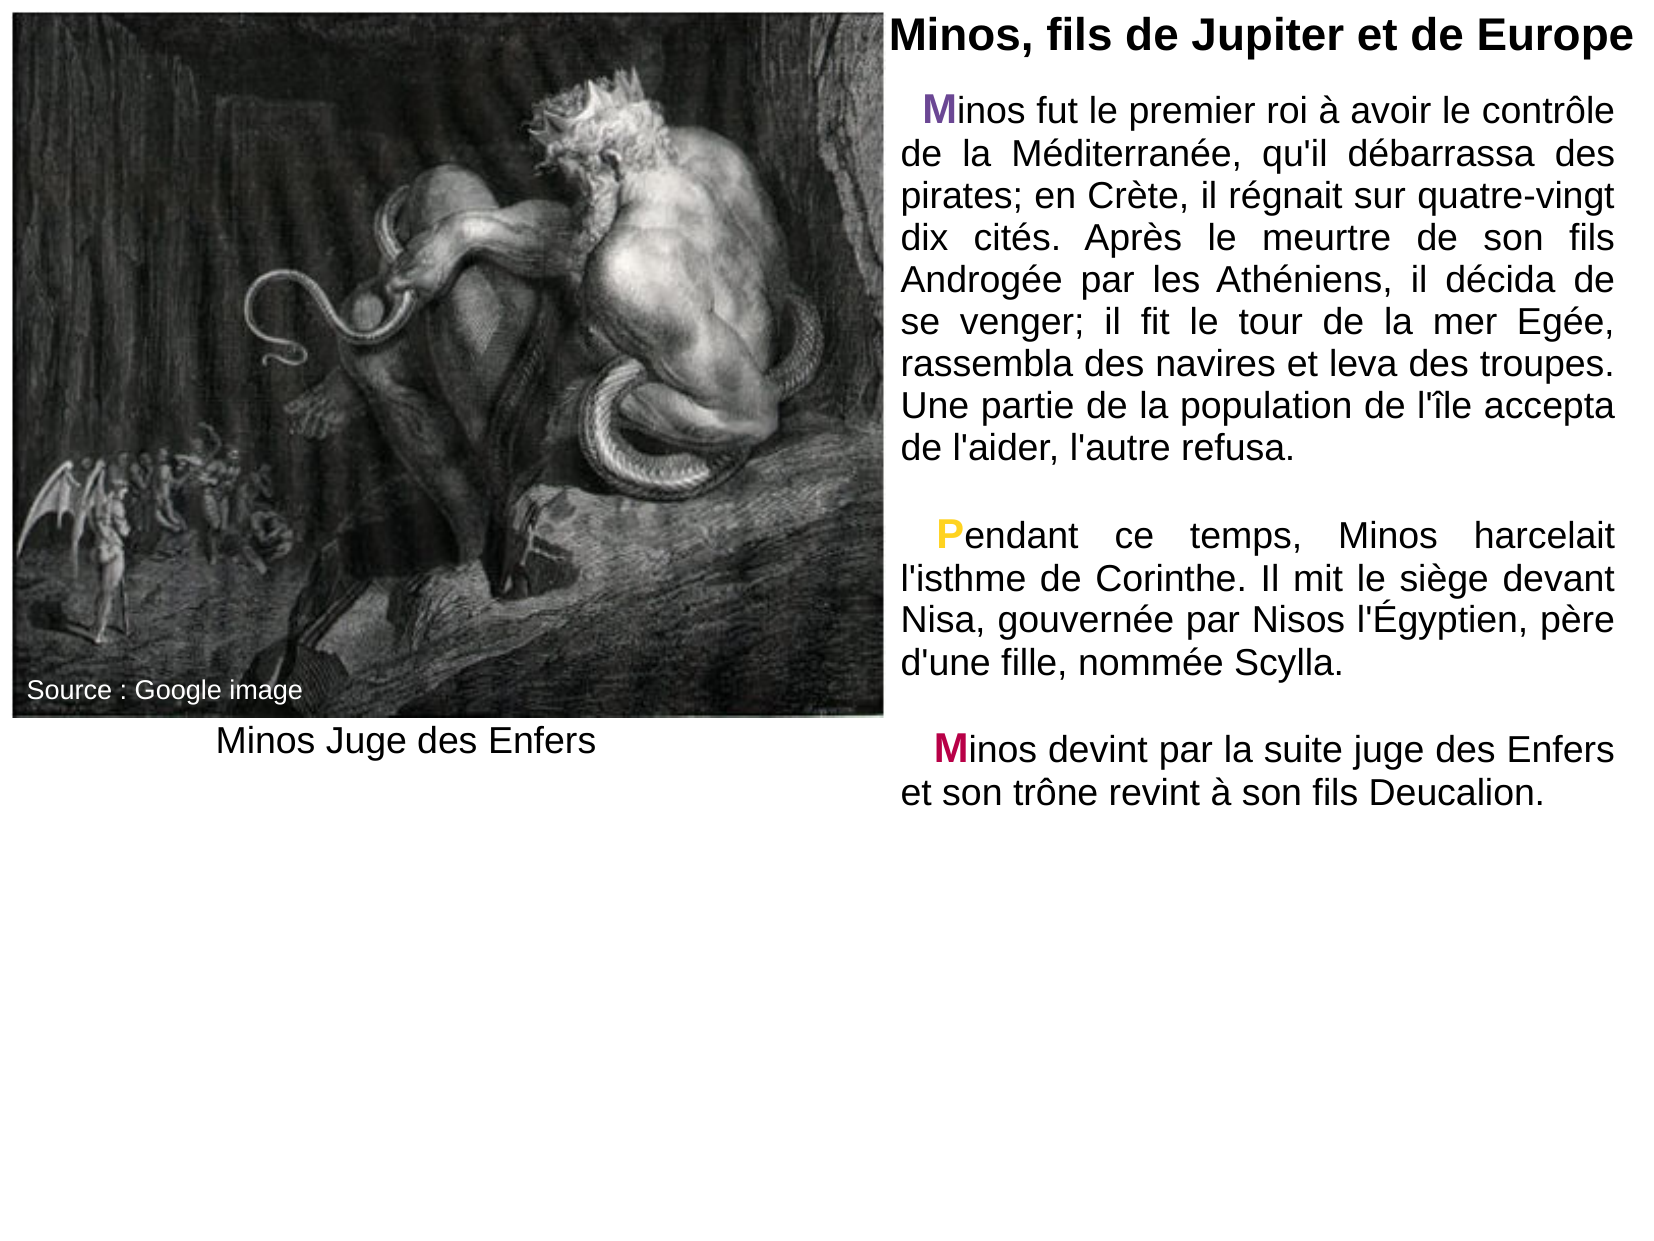

Minos, fils de Jupiter et de Europe
 Minos fut le premier roi à avoir le contrôle de la Méditerranée, qu'il débarrassa des pirates; en Crète, il régnait sur quatre-vingt dix cités. Après le meurtre de son fils Androgée par les Athéniens, il décida de se venger; il fit le tour de la mer Egée, rassembla des navires et leva des troupes. Une partie de la population de l'île accepta de l'aider, l'autre refusa.
 Pendant ce temps, Minos harcelait l'isthme de Corinthe. Il mit le siège devant Nisa, gouvernée par Nisos l'Égyptien, père d'une fille, nommée Scylla.
 Minos devint par la suite juge des Enfers et son trône revint à son fils Deucalion.
Source : Google image
Minos Juge des Enfers